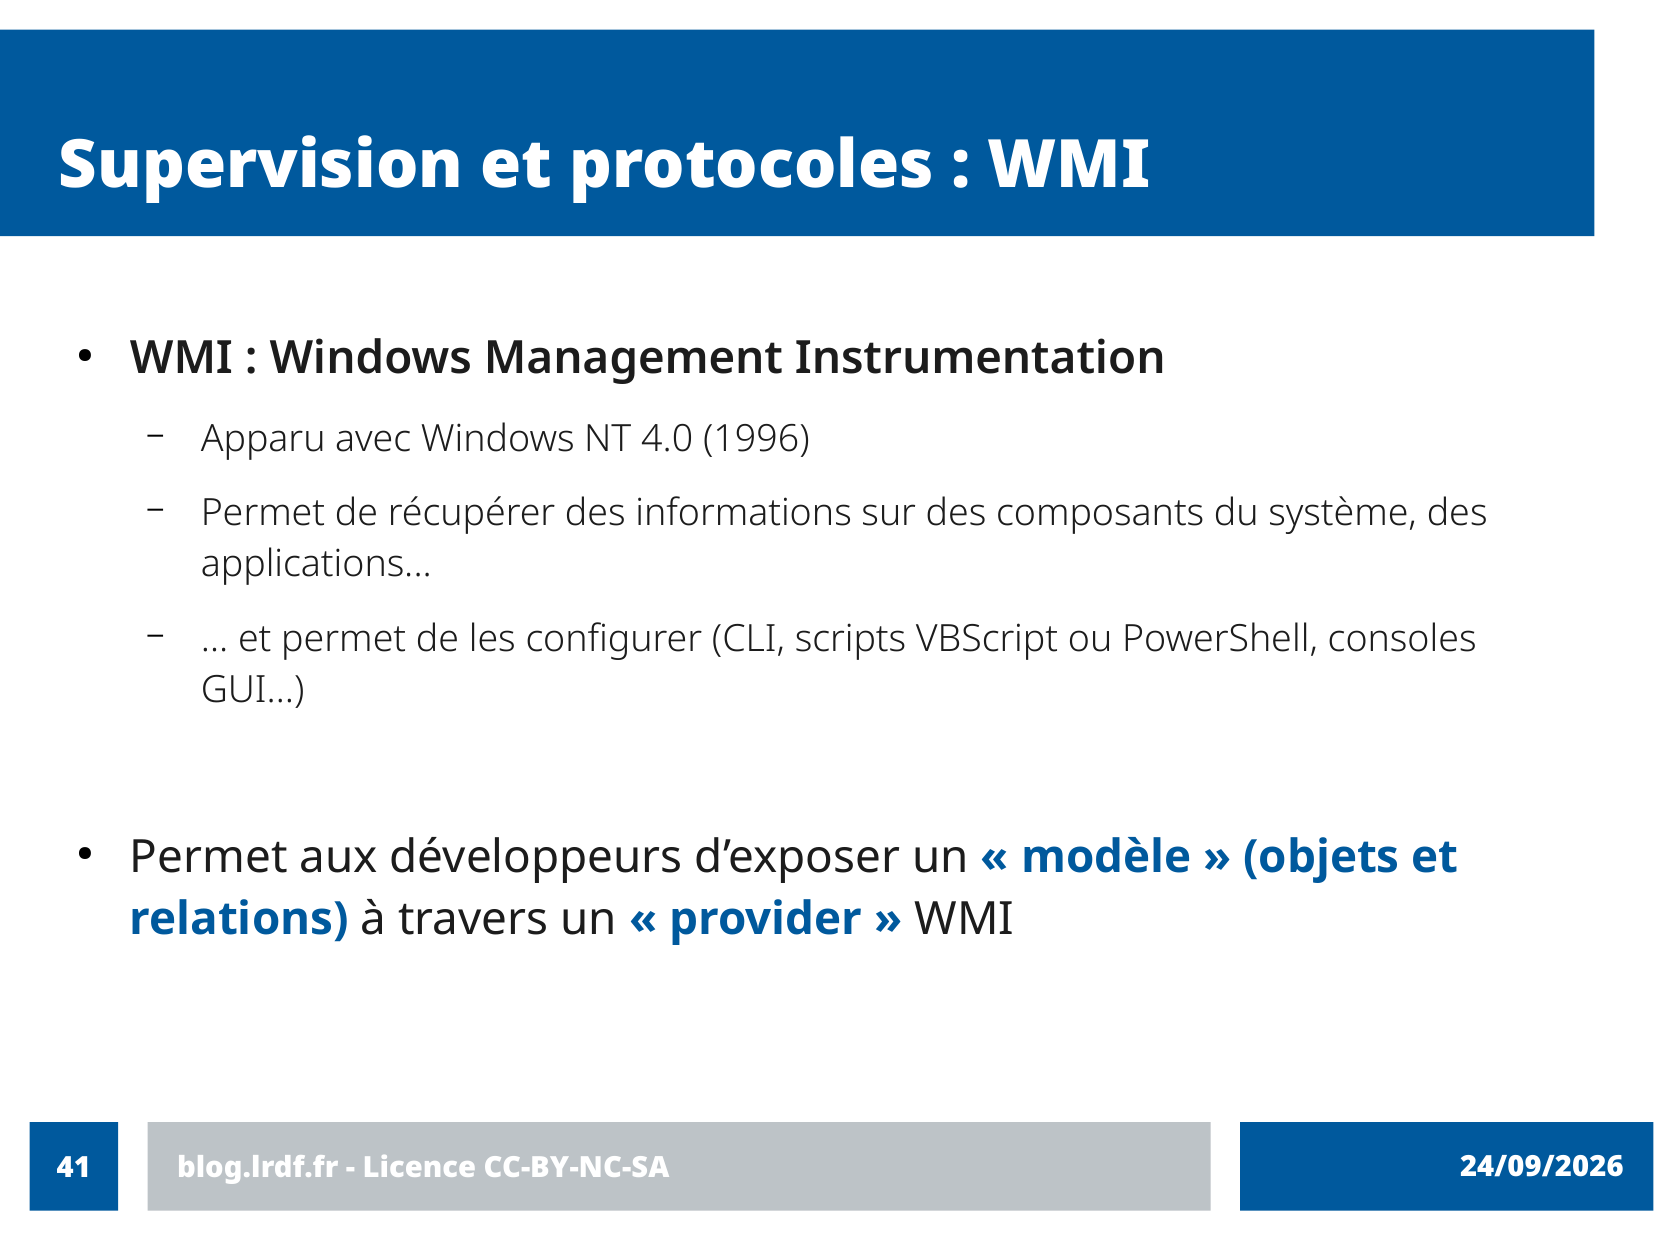

# Supervision et protocoles : WMI
WMI : Windows Management Instrumentation
Apparu avec Windows NT 4.0 (1996)
Permet de récupérer des informations sur des composants du système, des applications...
… et permet de les configurer (CLI, scripts VBScript ou PowerShell, consoles GUI…)
Permet aux développeurs d’exposer un « modèle » (objets et relations) à travers un « provider » WMI
41
blog.lrdf.fr - Licence CC-BY-NC-SA